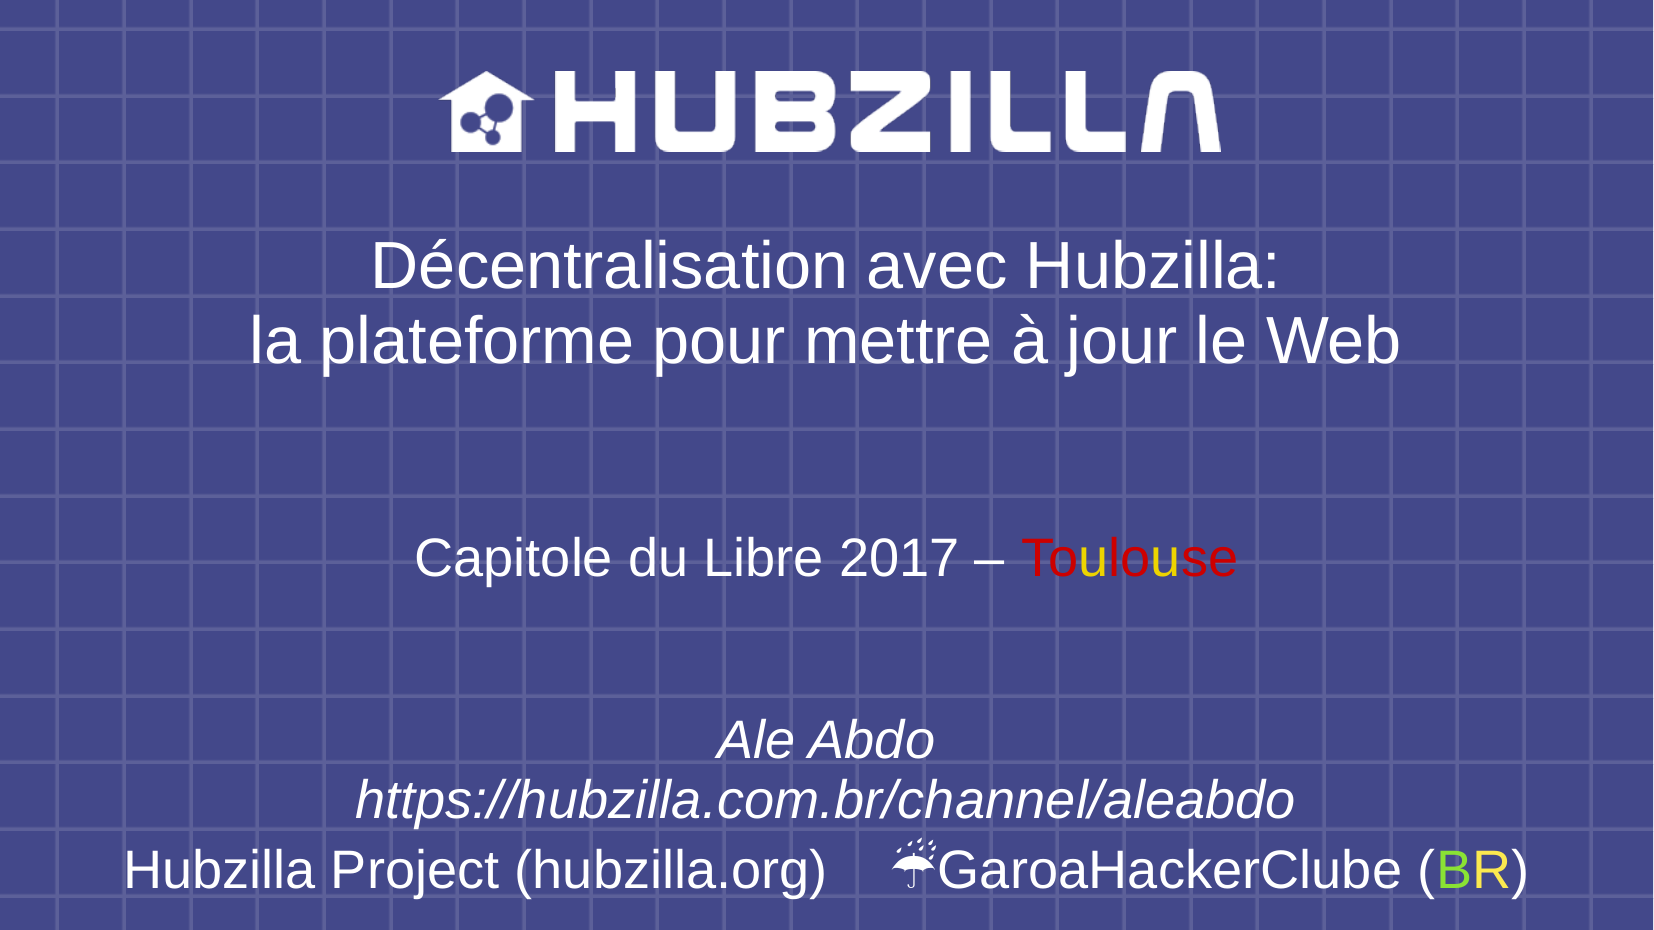

# Décentralisation avec Hubzilla:
la plateforme pour mettre à jour le Web
Capitole du Libre 2017 – Toulouse
Ale Abdo
https://hubzilla.com.br/channel/aleabdo
Hubzilla Project (hubzilla.org) ☔GaroaHackerClube (BR)